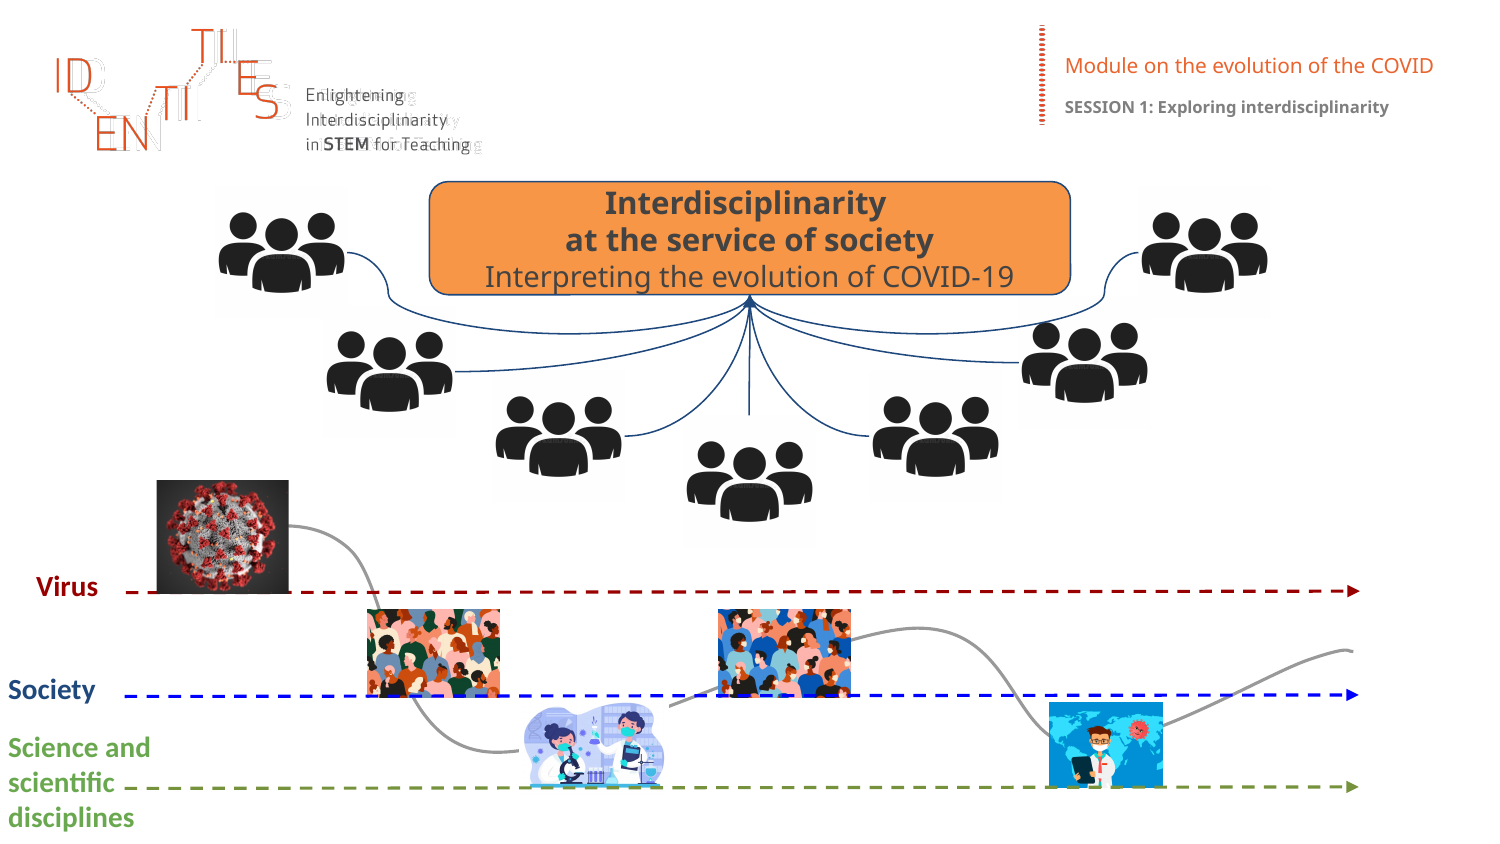

Module on the evolution of the COVID
SESSION 1: Exploring interdisciplinarity
Interdisciplinarity
at the service of society
Interpreting the evolution of COVID-19
Virus
Society
Science and scientific disciplines